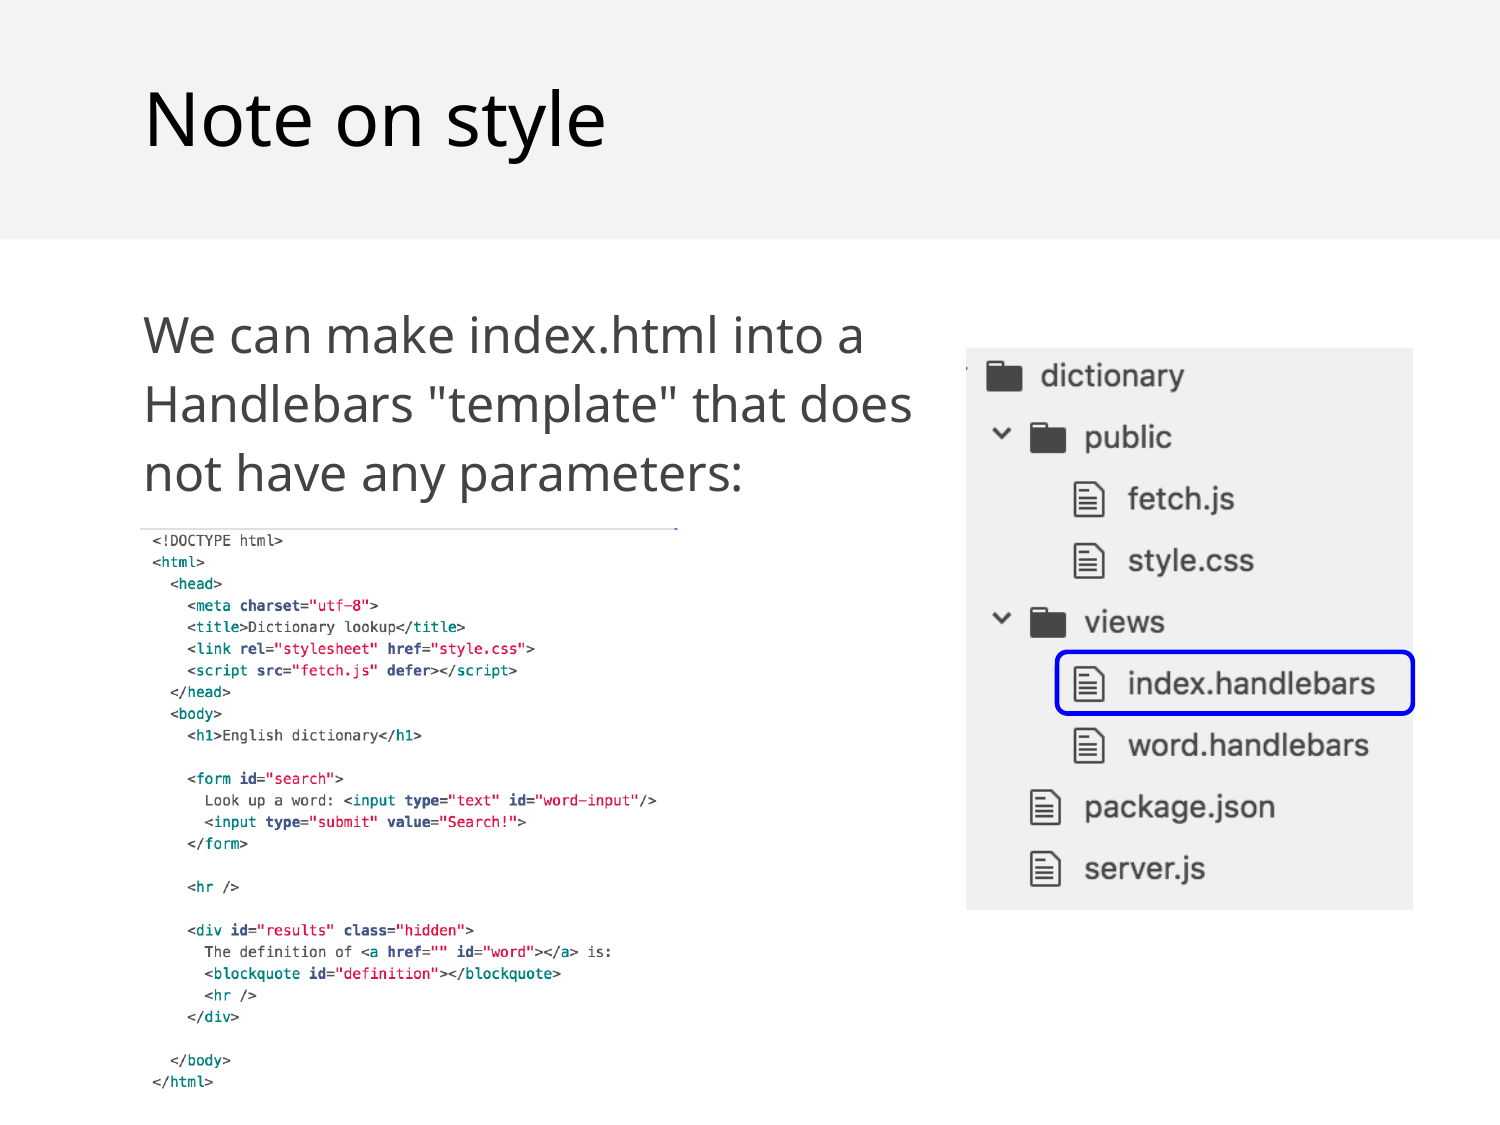

# Note on style
We can make index.html into a Handlebars "template" that does not have any parameters: